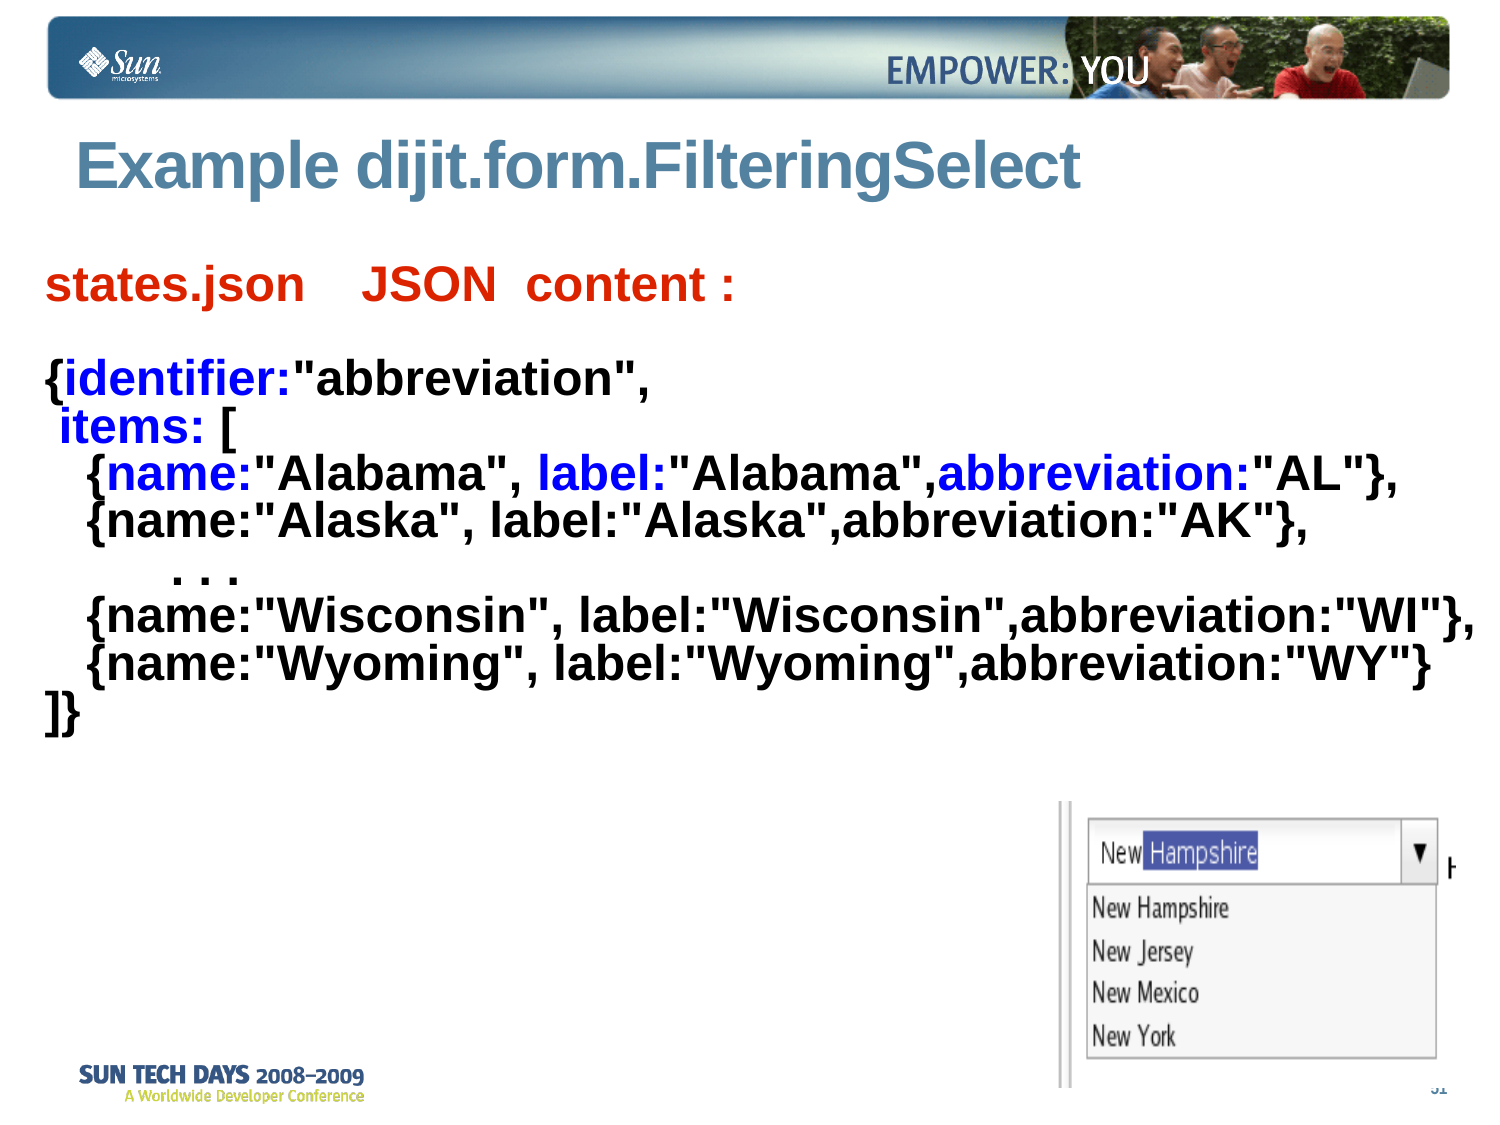

# Example dijit.form.FilteringSelect
states.json JSON content :
{identifier:"abbreviation",
 items: [
 {name:"Alabama", label:"Alabama",abbreviation:"AL"},
 {name:"Alaska", label:"Alaska",abbreviation:"AK"},
 . . .
 {name:"Wisconsin", label:"Wisconsin",abbreviation:"WI"},
 {name:"Wyoming", label:"Wyoming",abbreviation:"WY"}
]}